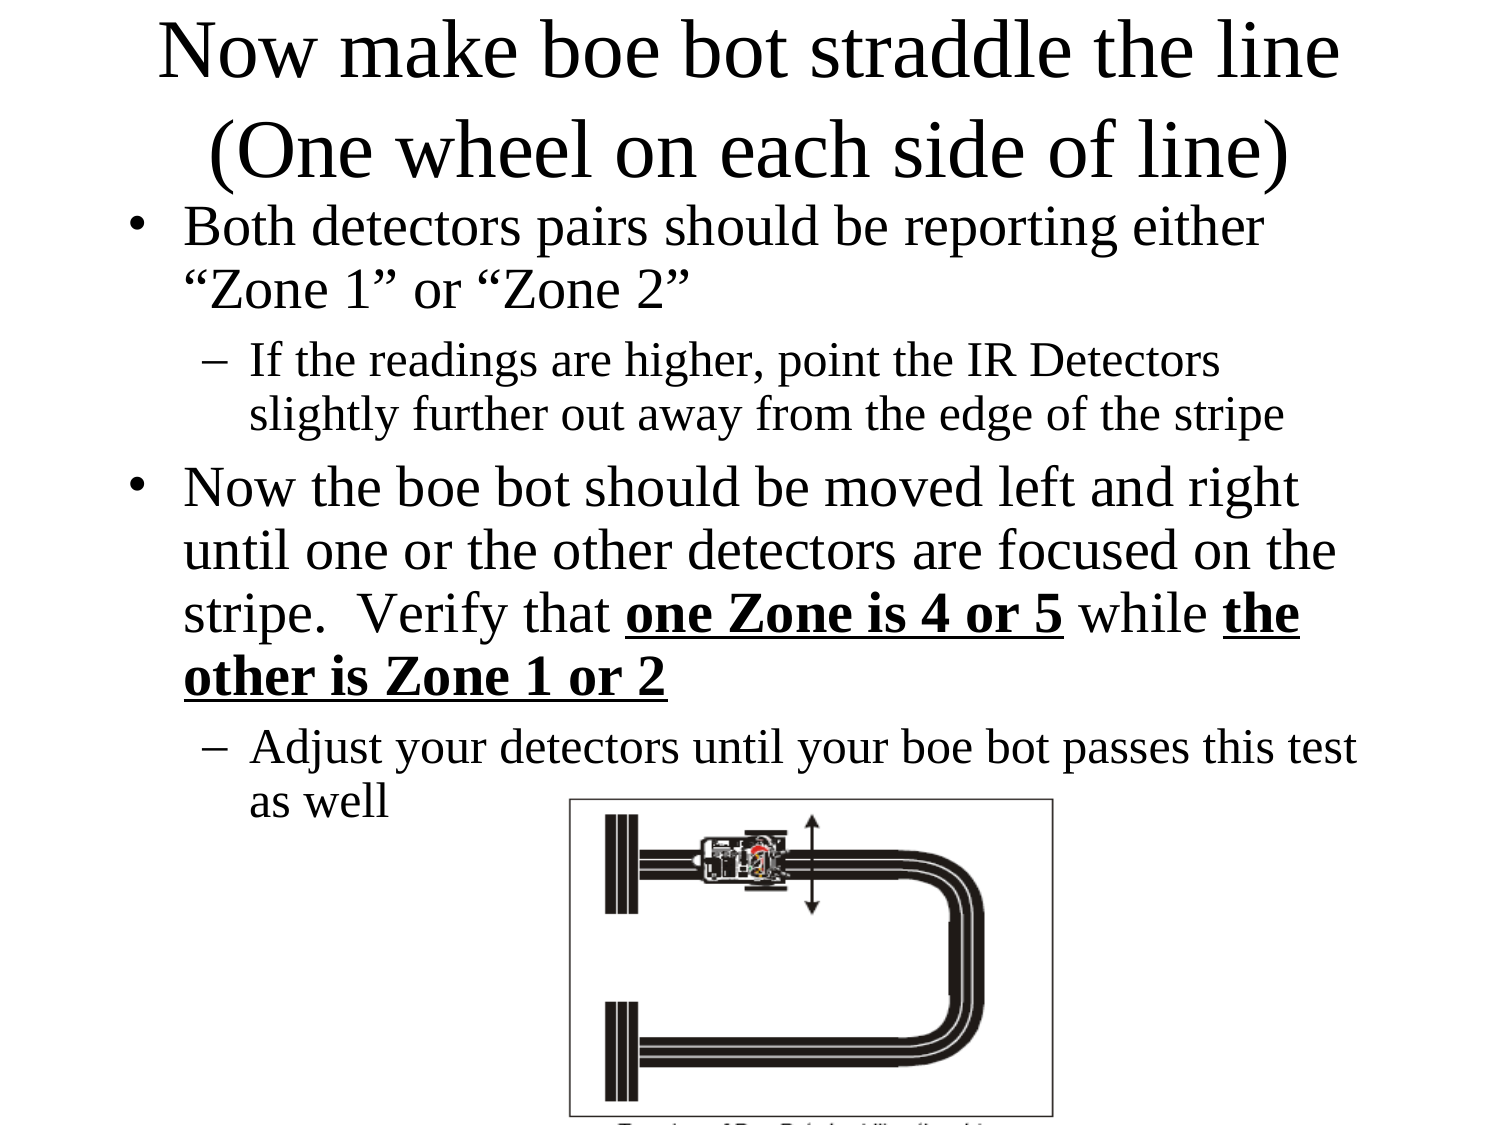

# Now make boe bot straddle the line (One wheel on each side of line)
Both detectors pairs should be reporting either “Zone 1” or “Zone 2”
If the readings are higher, point the IR Detectors slightly further out away from the edge of the stripe
Now the boe bot should be moved left and right until one or the other detectors are focused on the stripe. Verify that one Zone is 4 or 5 while the other is Zone 1 or 2
Adjust your detectors until your boe bot passes this test as well